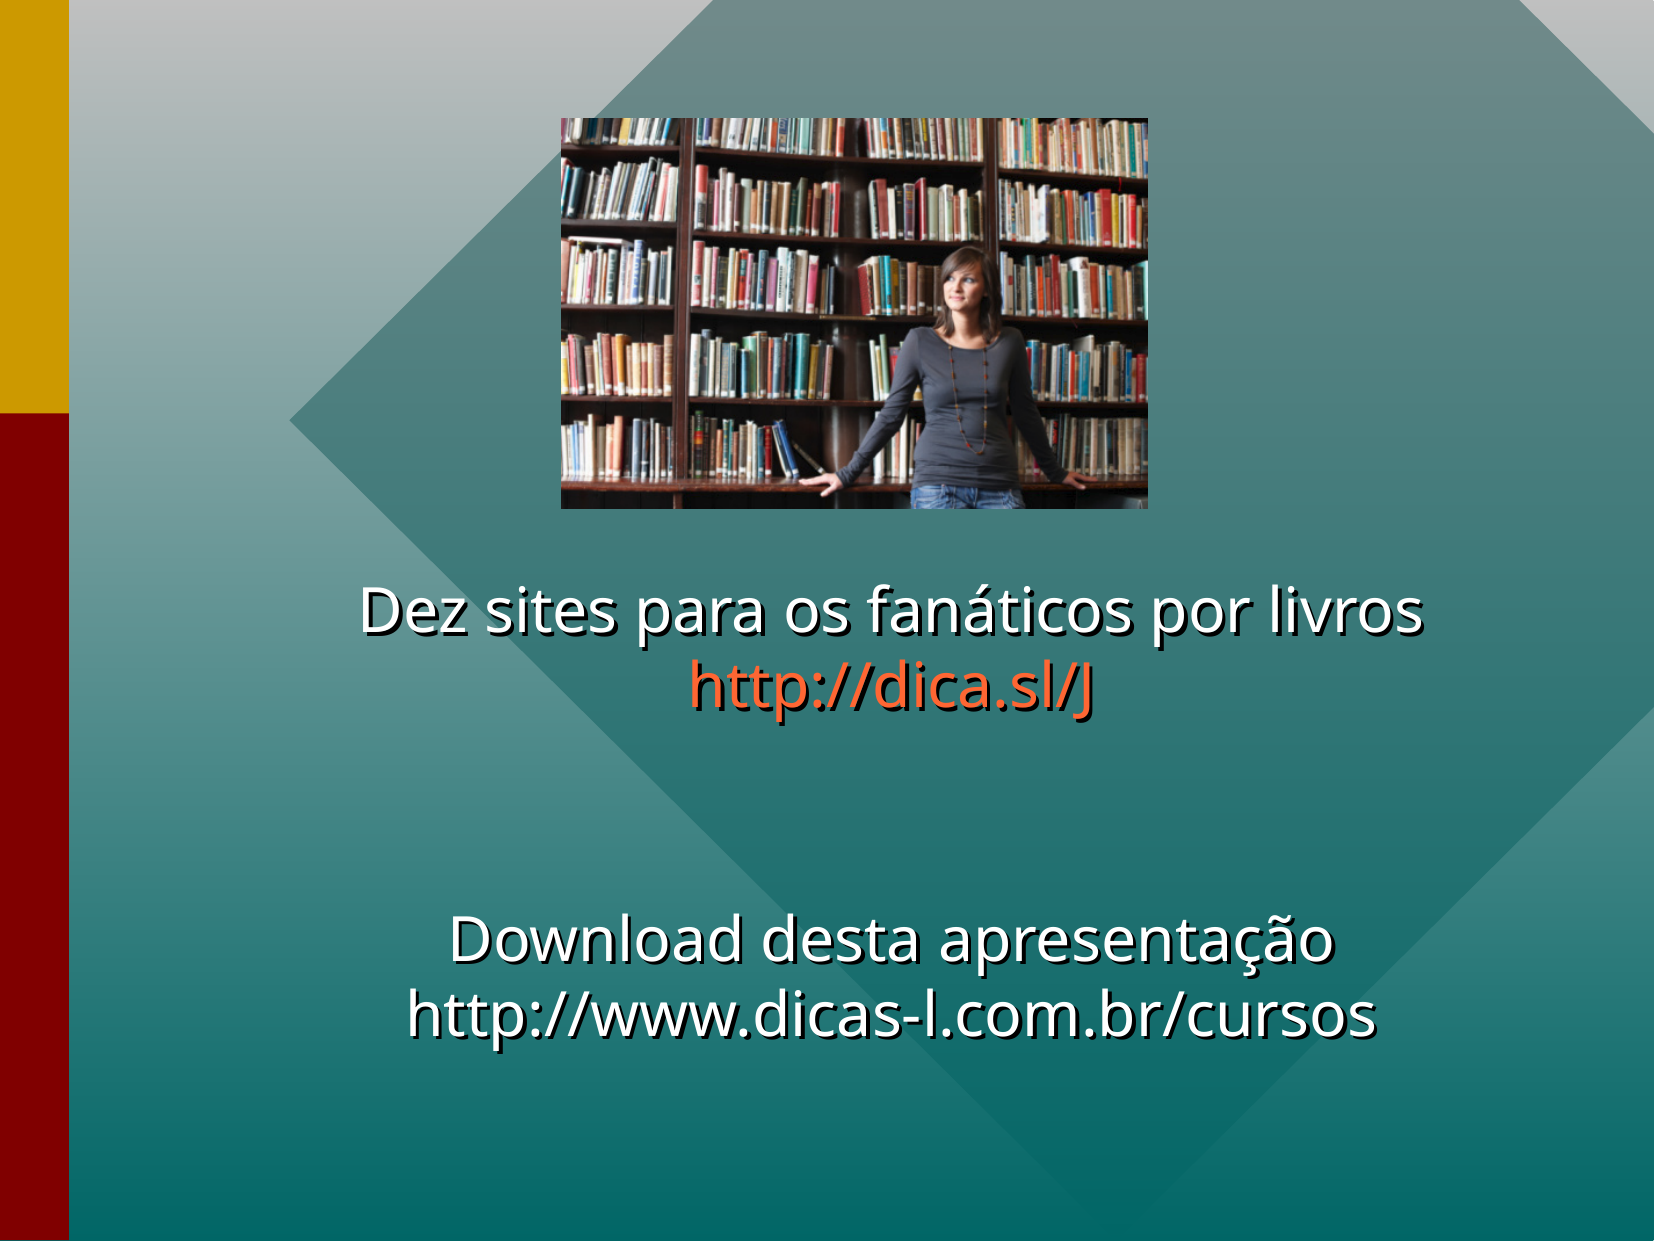

# Dez sites para os fanáticos por livros http://dica.sl/J
Download desta apresentação
http://www.dicas-l.com.br/cursos